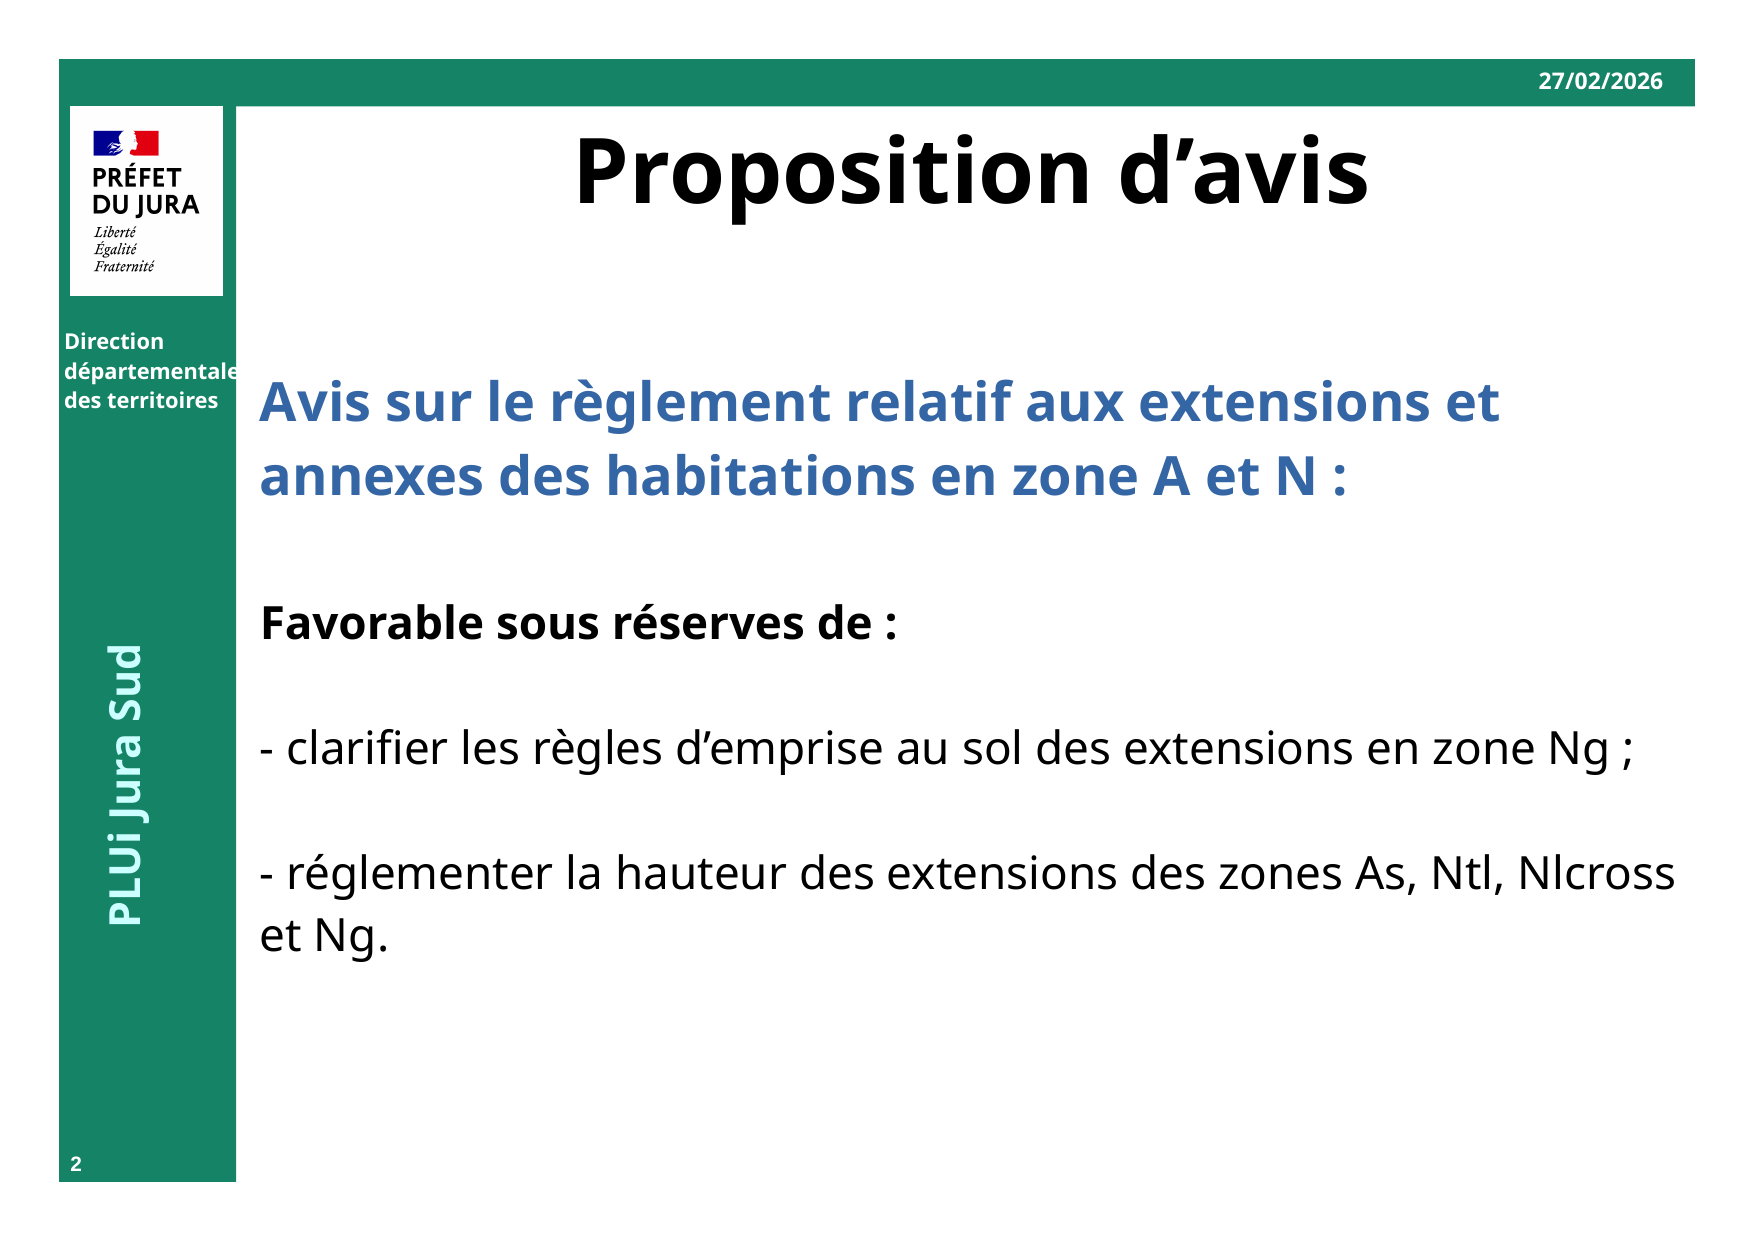

# Proposition d’avis
Avis sur le règlement relatif aux extensions et annexes des habitations en zone A et N :
Favorable sous réserves de :
- clarifier les règles d’emprise au sol des extensions en zone Ng ;
- réglementer la hauteur des extensions des zones As, Ntl, Nlcross et Ng.